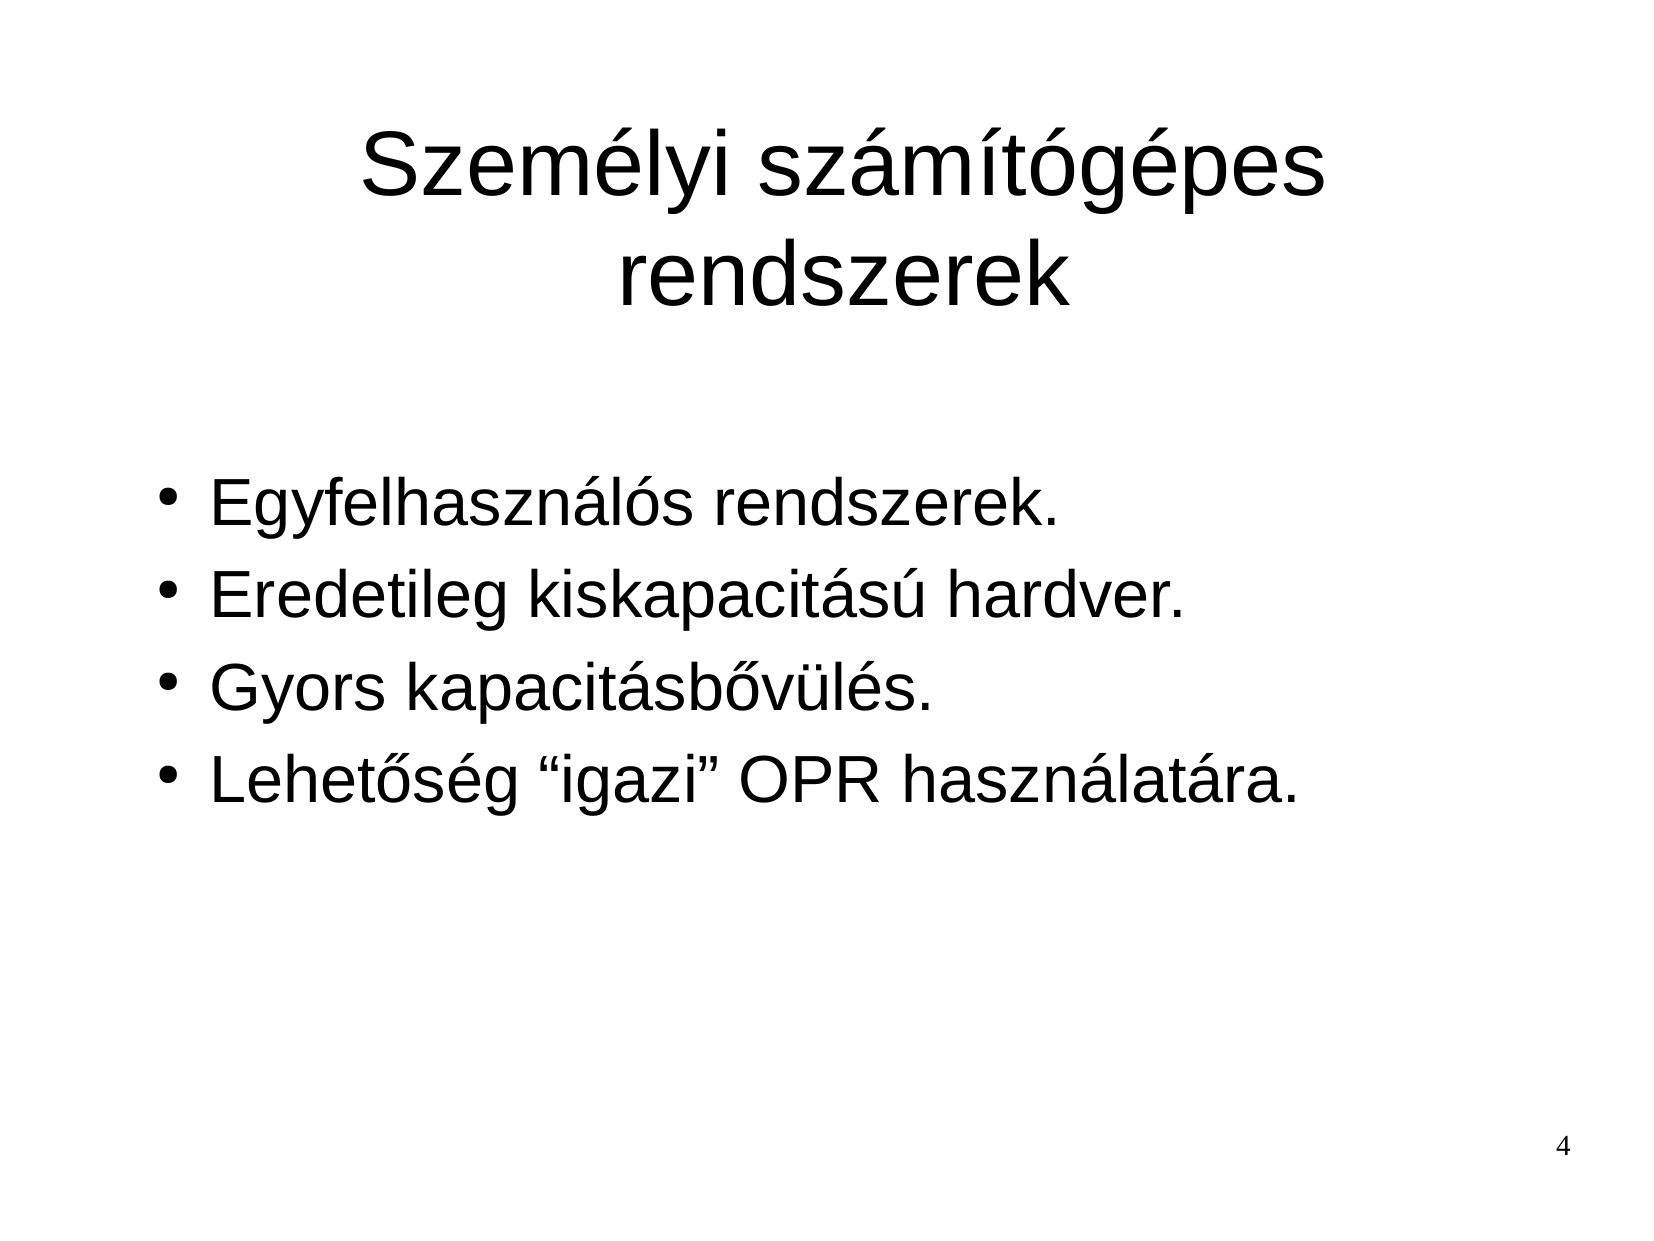

# Személyi számítógépes rendszerek
Egyfelhasználós rendszerek.
Eredetileg kiskapacitású hardver.
Gyors kapacitásbővülés.
Lehetőség “igazi” OPR használatára.
4